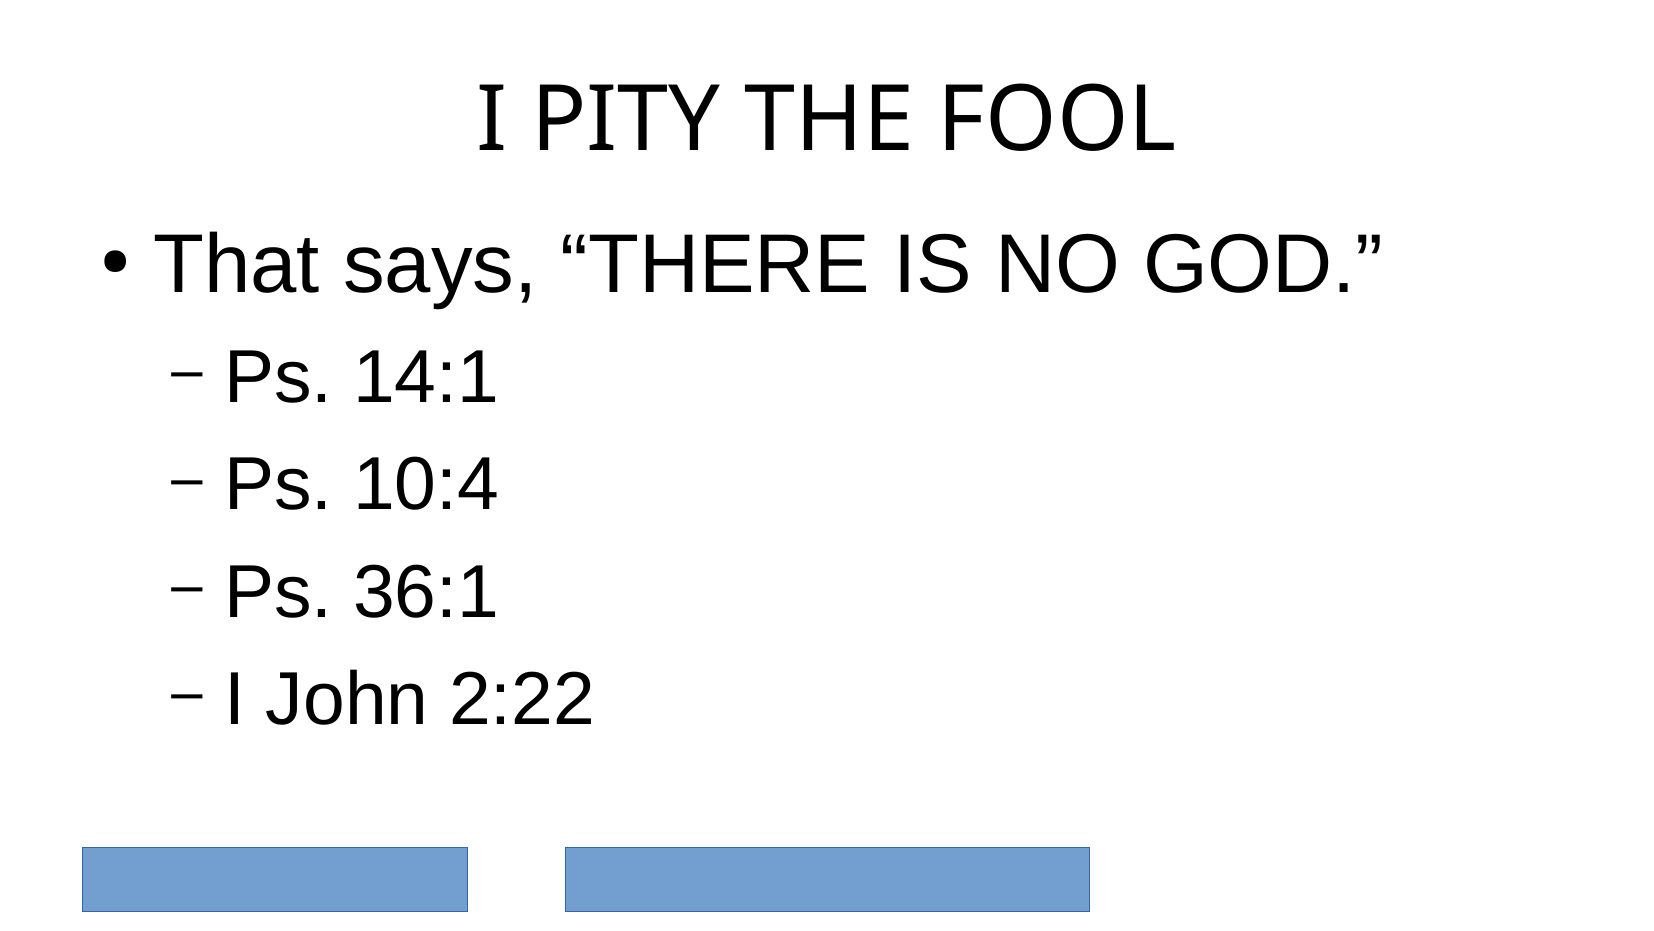

# I PITY THE FOOL
That says, “THERE IS NO GOD.”
Ps. 14:1
Ps. 10:4
Ps. 36:1
I John 2:22